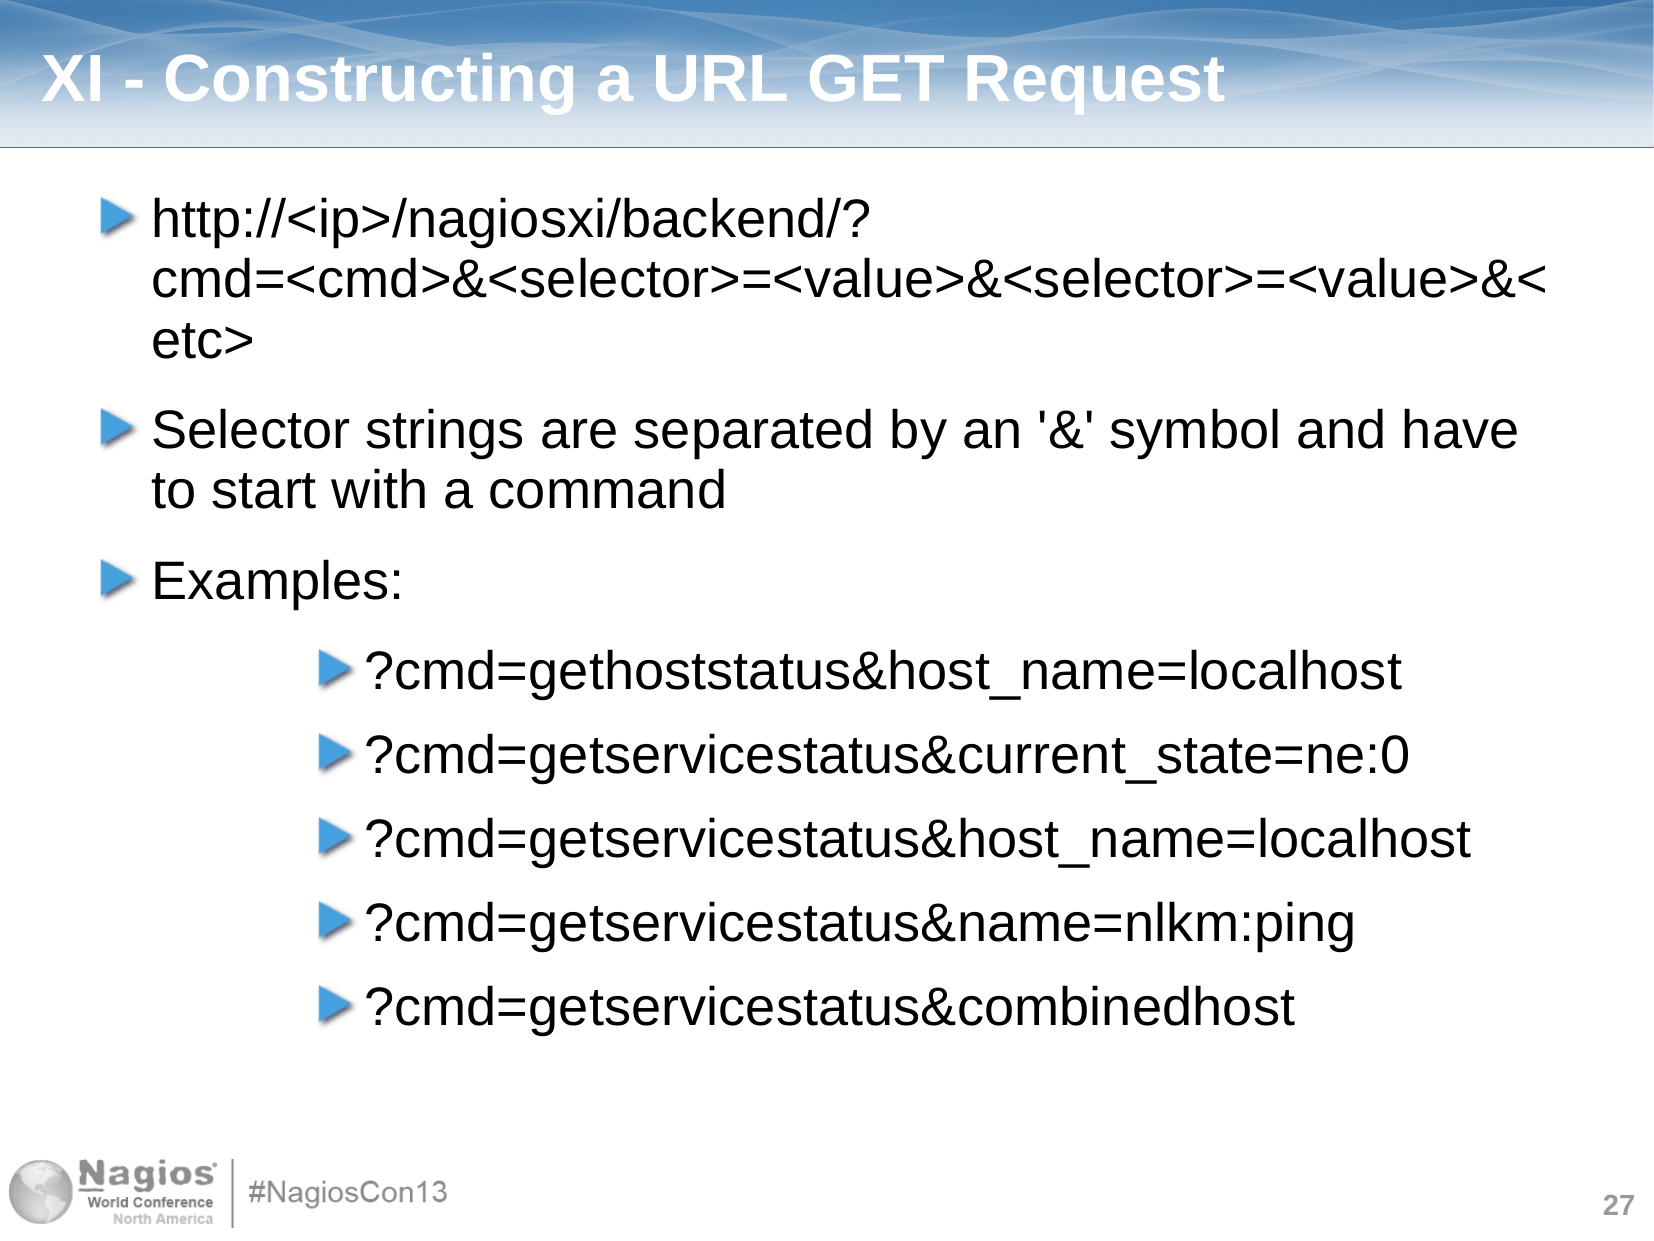

# XI - Constructing a URL GET Request
http://<ip>/nagiosxi/backend/?cmd=<cmd>&<selector>=<value>&<selector>=<value>&<etc>
Selector strings are separated by an '&' symbol and have to start with a command
Examples:
?cmd=gethoststatus&host_name=localhost
?cmd=getservicestatus&current_state=ne:0
?cmd=getservicestatus&host_name=localhost
?cmd=getservicestatus&name=nlkm:ping
?cmd=getservicestatus&combinedhost
27